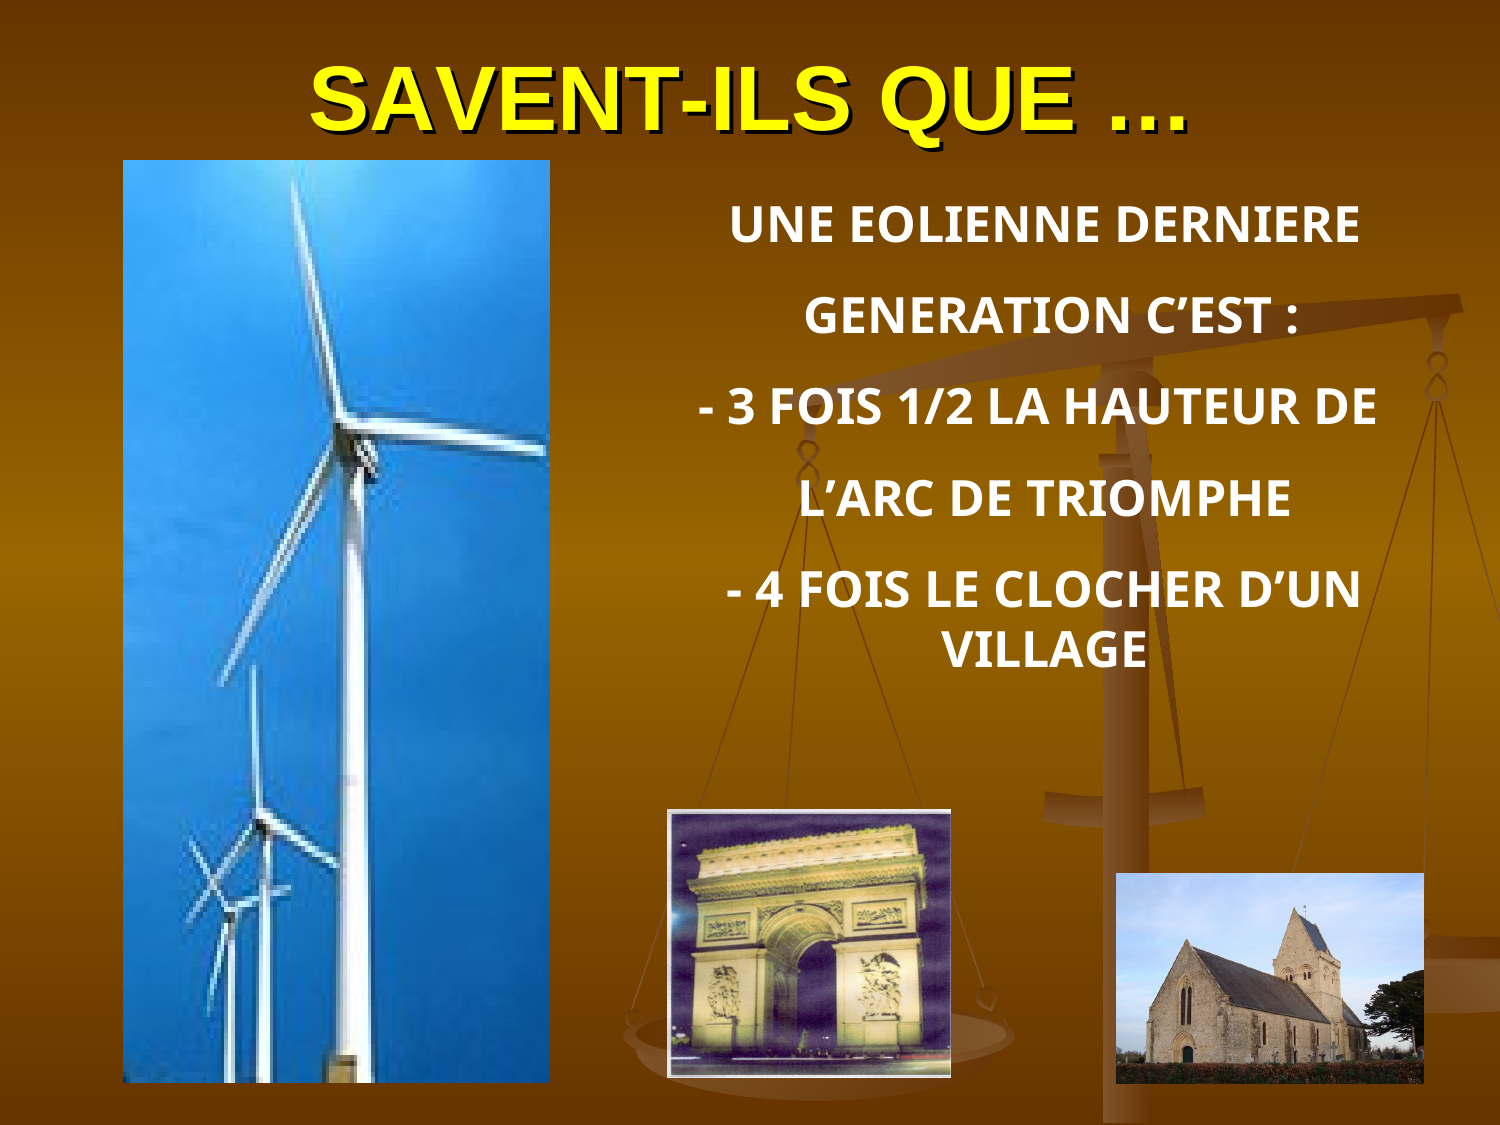

# SAVENT-ILS QUE …
UNE EOLIENNE DERNIERE
 GENERATION C’EST :
- 3 FOIS 1/2 LA HAUTEUR DE
L’ARC DE TRIOMPHE
- 4 FOIS LE CLOCHER D’UN VILLAGE